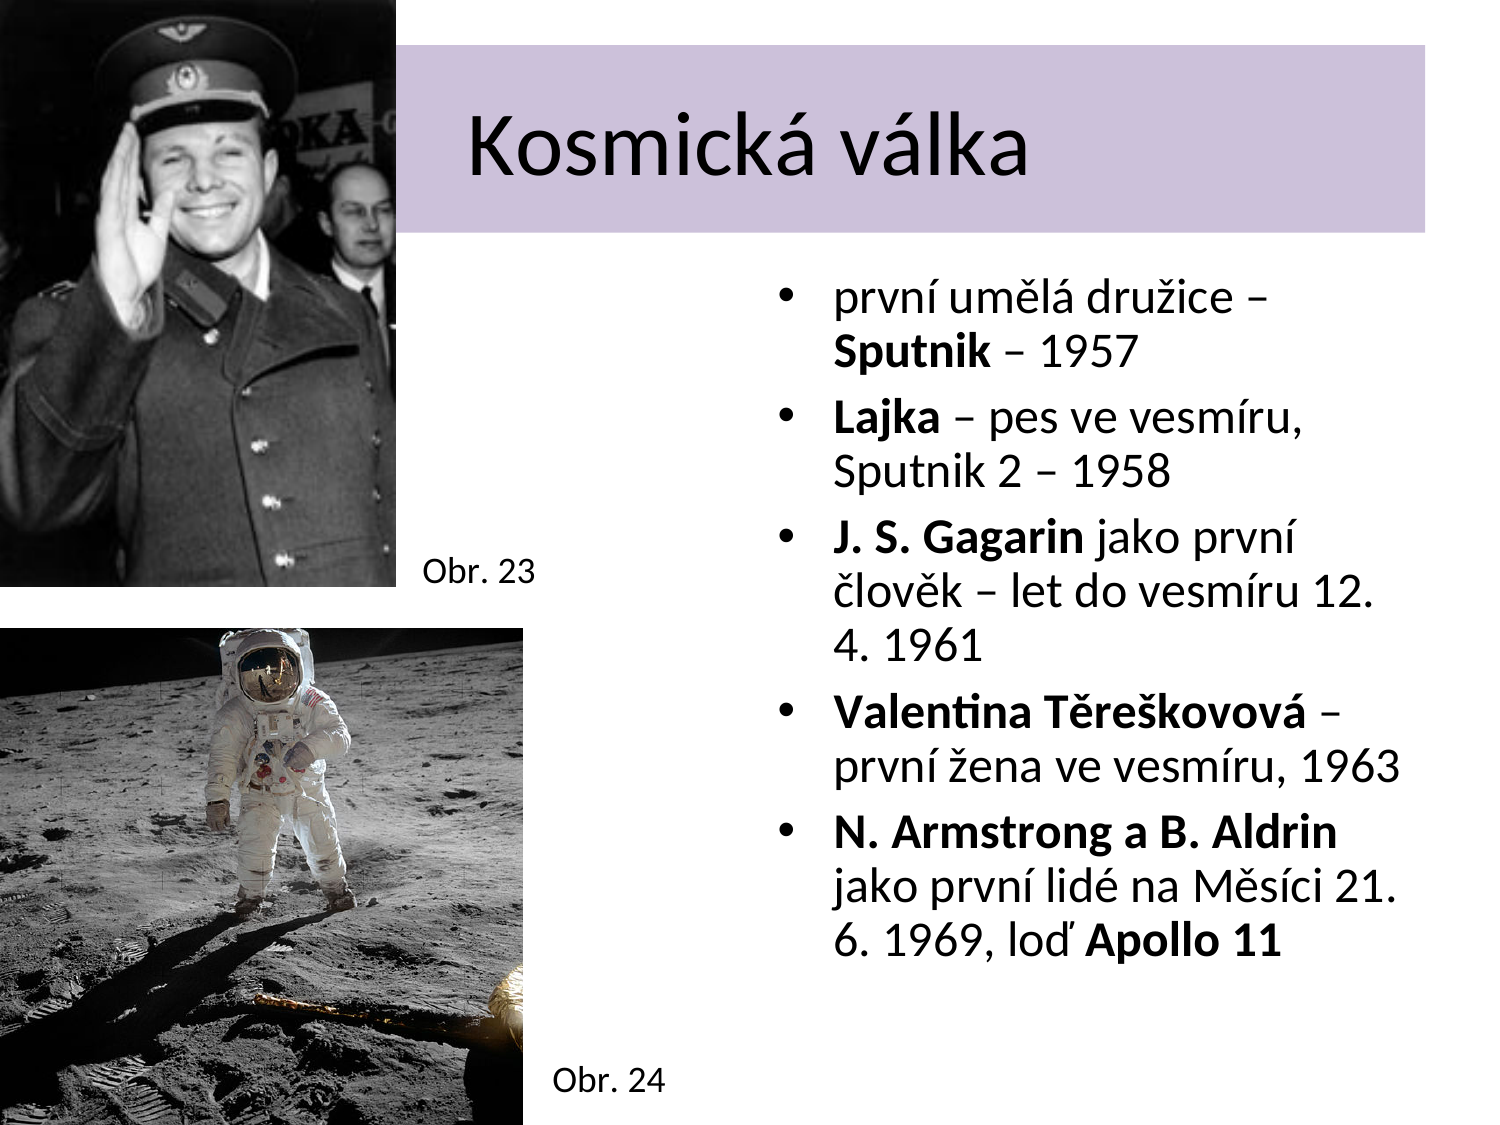

# Kosmická válka
první umělá družice – Sputnik – 1957
Lajka – pes ve vesmíru, Sputnik 2 – 1958
J. S. Gagarin jako první člověk – let do vesmíru 12. 4. 1961
Valentina Těreškovová – první žena ve vesmíru, 1963
N. Armstrong a B. Aldrin jako první lidé na Měsíci 21. 6. 1969, loď Apollo 11
Obr. 23
Obr. 24